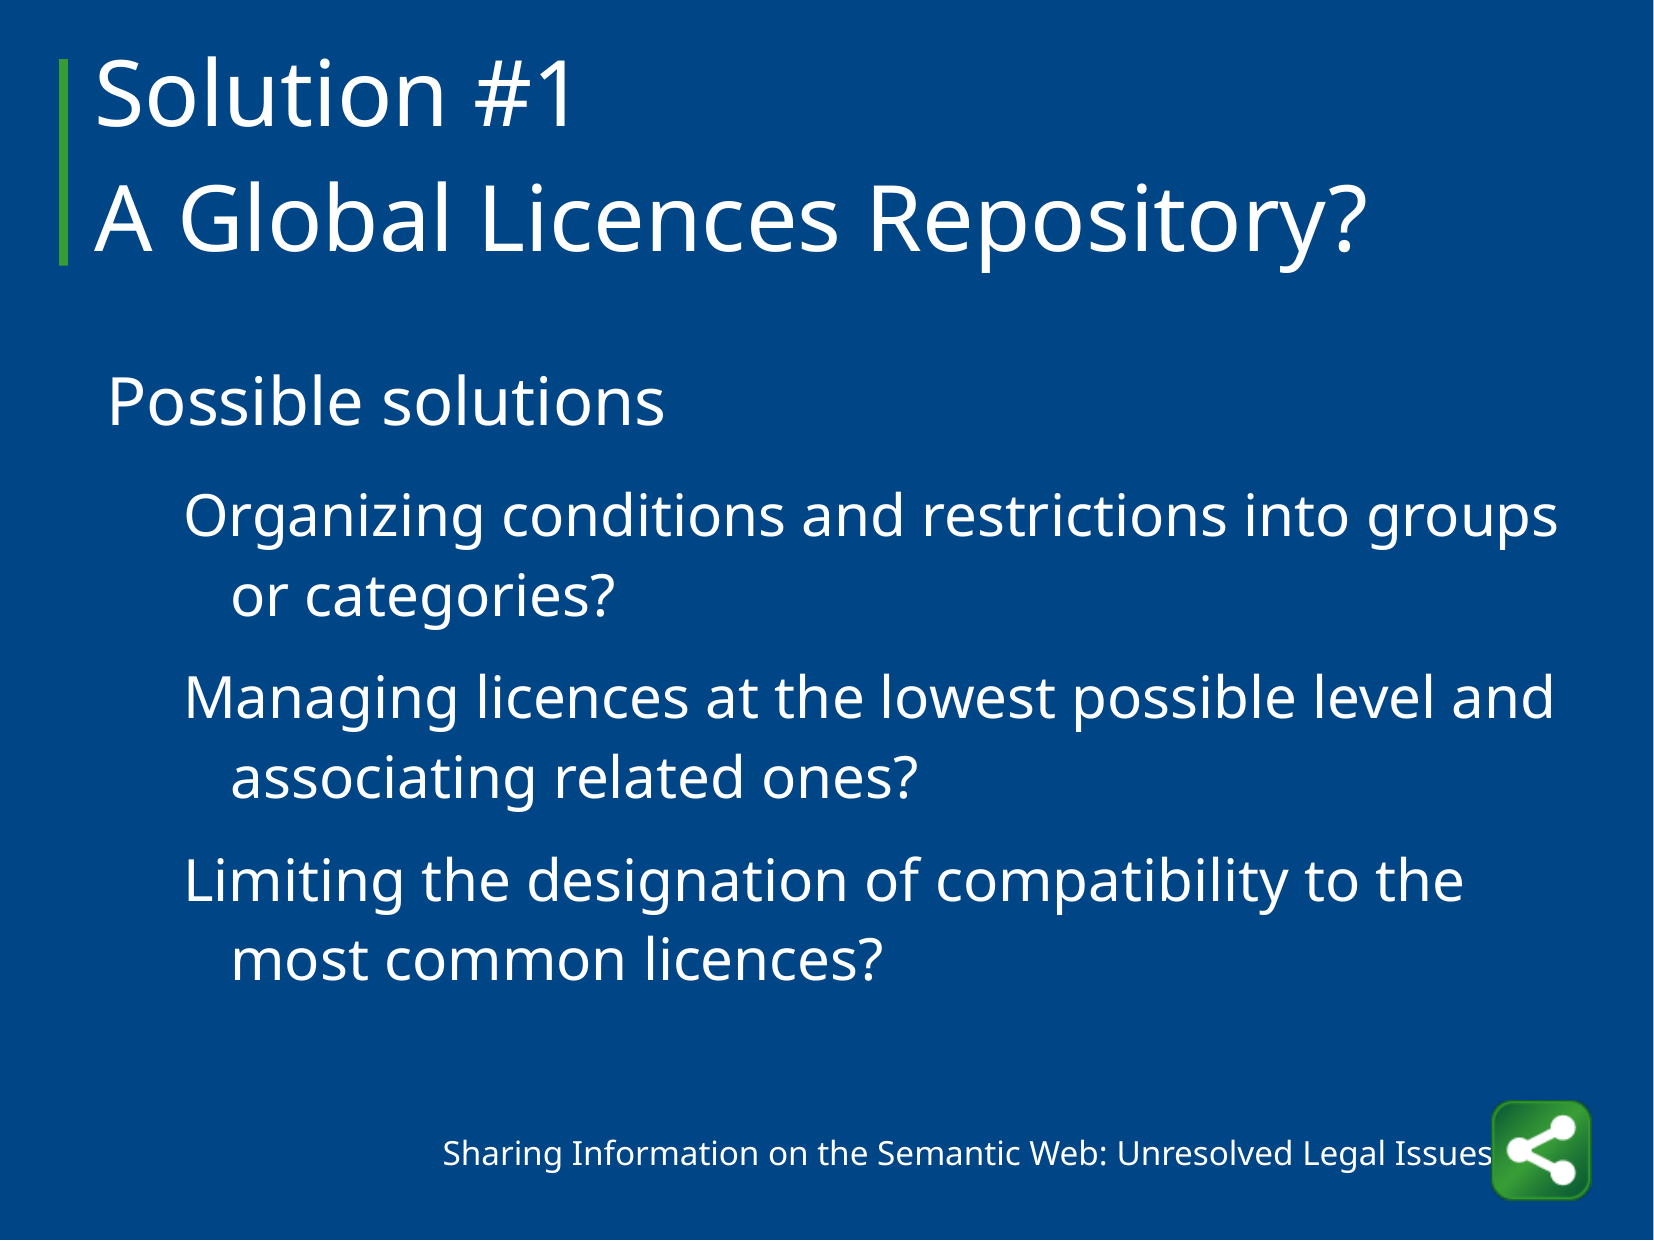

# Solution #1 A Global Licences Repository?
Possible solutions
Organizing conditions and restrictions into groups or categories?
Managing licences at the lowest possible level and associating related ones?
Limiting the designation of compatibility to the most common licences?